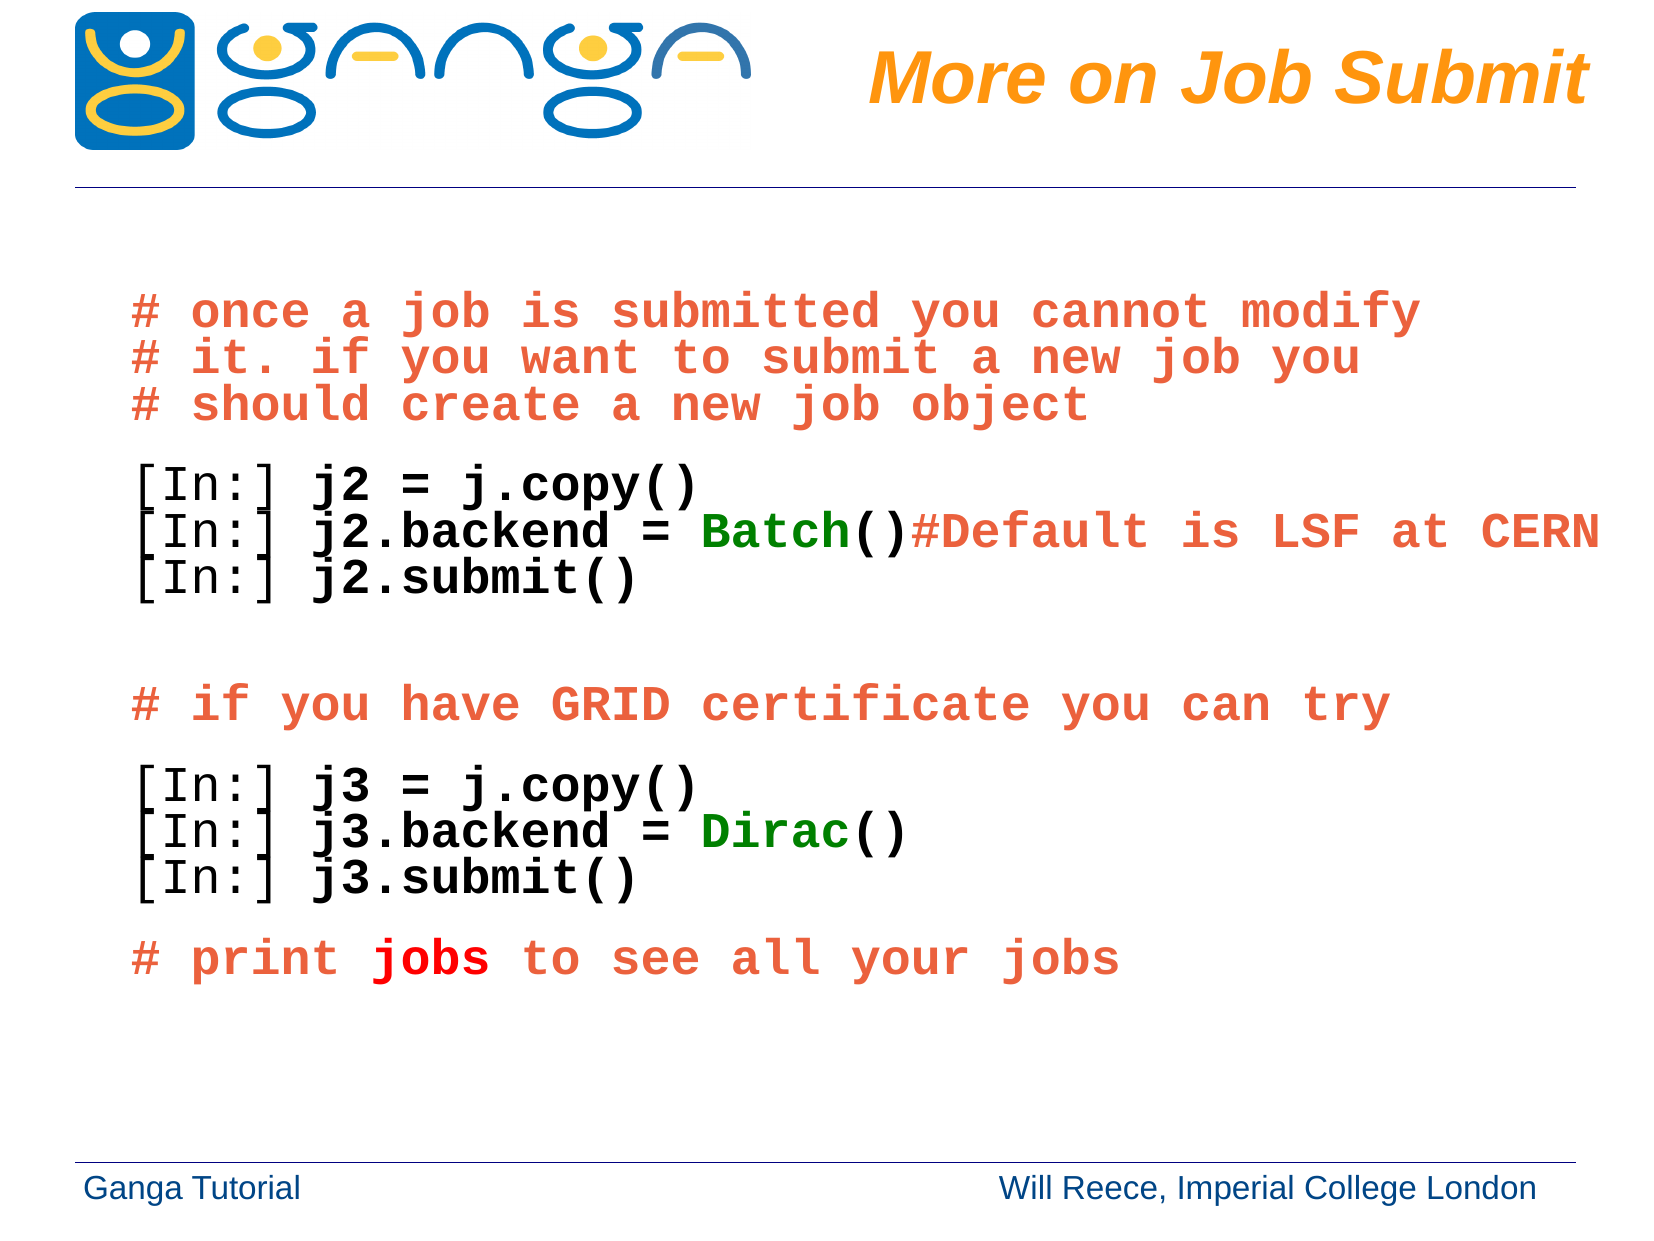

# More on Job Submit
# once a job is submitted you cannot modify
# it. if you want to submit a new job you
# should create a new job object
[In:] j2 = j.copy()
[In:] j2.backend = Batch()#Default is LSF at CERN
[In:] j2.submit()
# if you have GRID certificate you can try
[In:] j3 = j.copy()
[In:] j3.backend = Dirac()
[In:] j3.submit()
# print jobs to see all your jobs
Ganga Tutorial
Will Reece, Imperial College London